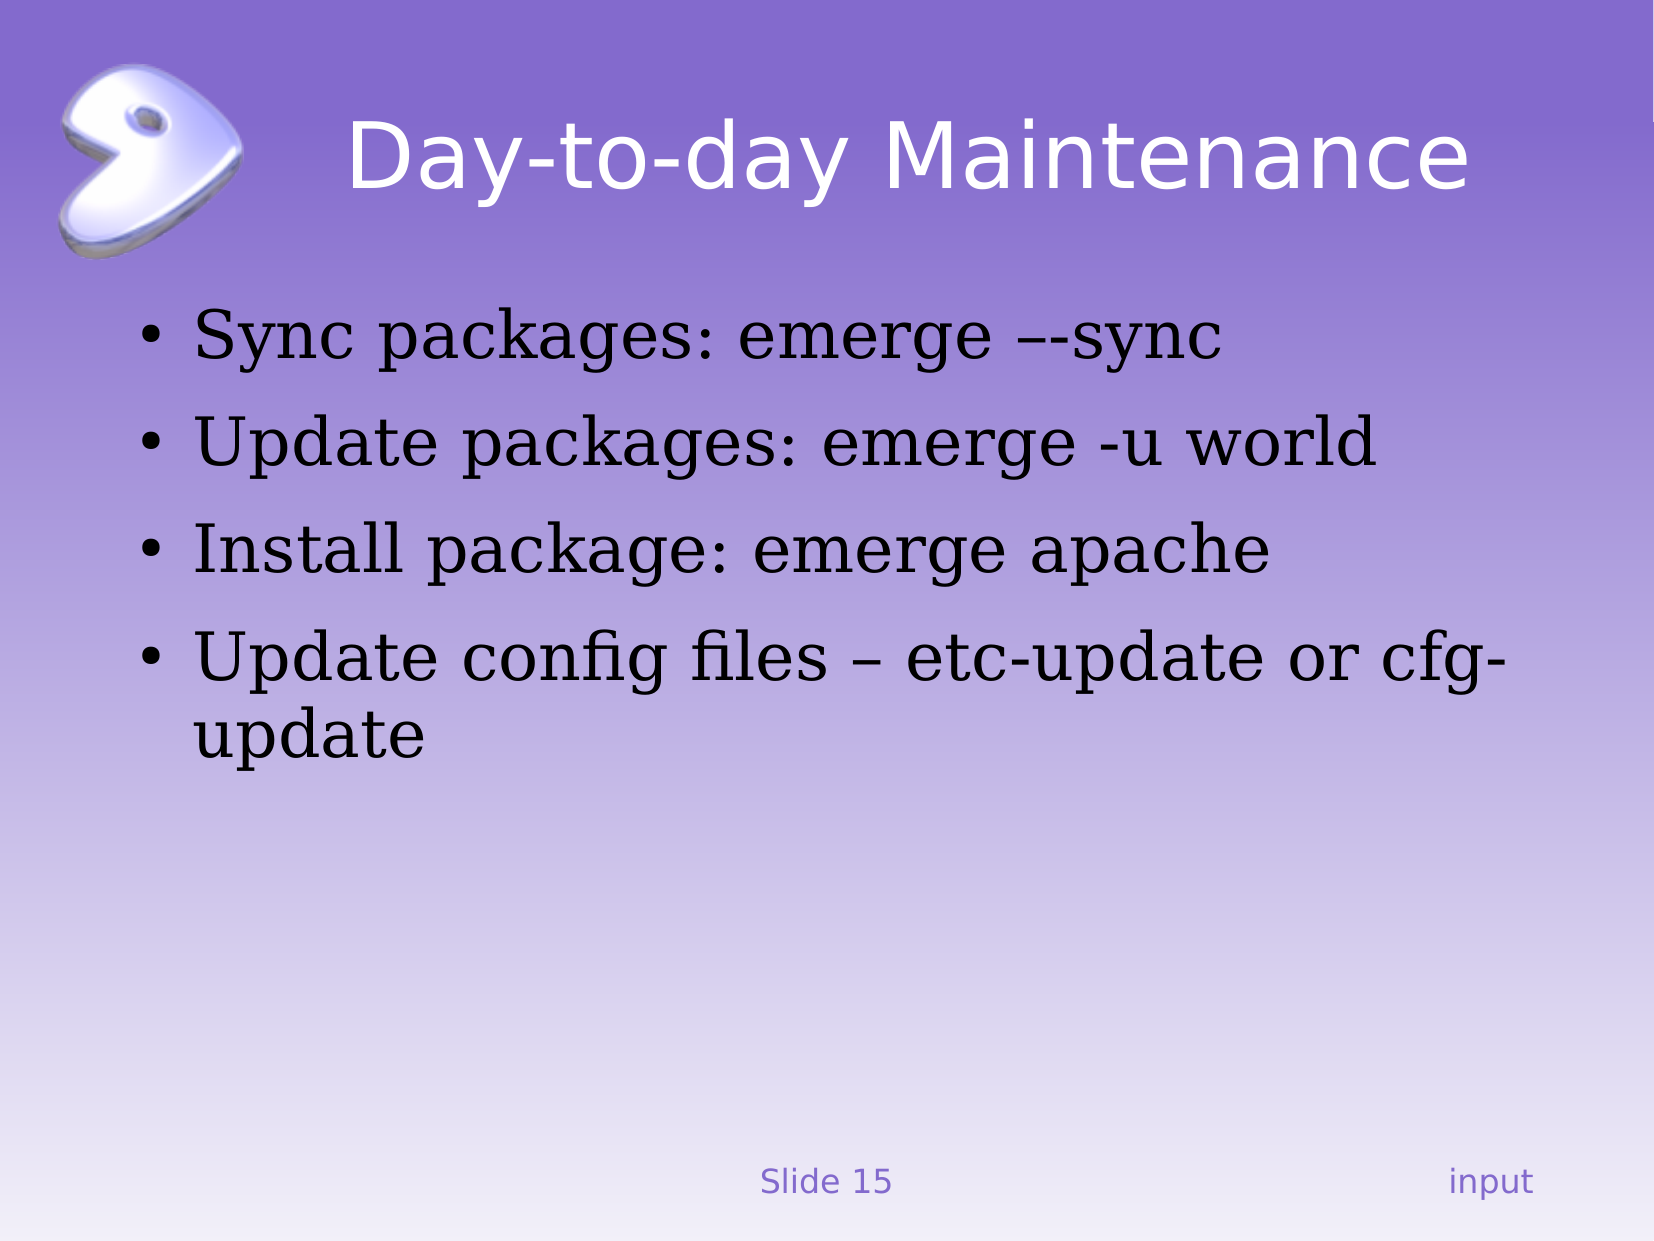

# Day-to-day Maintenance
Sync packages: emerge –-sync
Update packages: emerge -u world
Install package: emerge apache
Update config files – etc-update or cfg-update